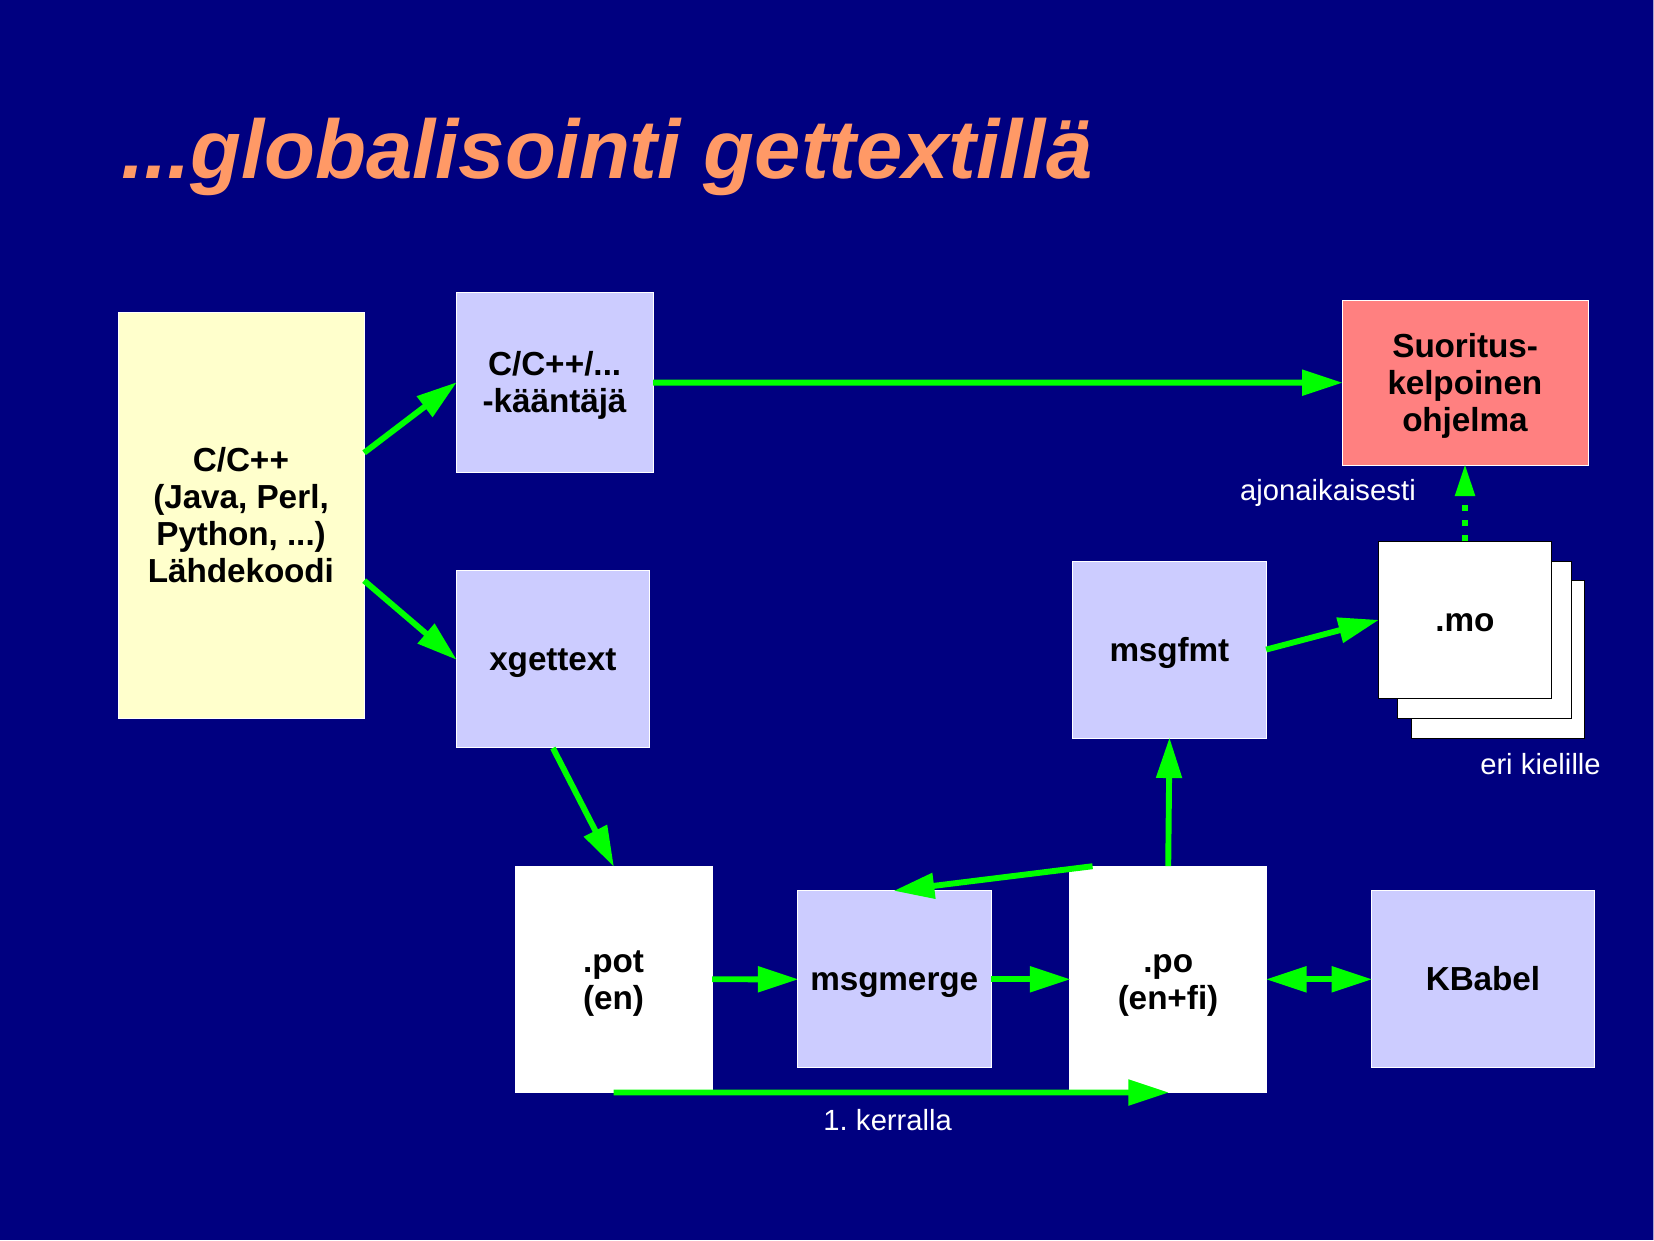

# ...globalisointi gettextillä
C/C++/...
-kääntäjä
Suoritus-
kelpoinen
ohjelma
C/C++
(Java, Perl,
Python, ...)
Lähdekoodi
ajonaikaisesti
.mo
msgfmt
.mo
xgettext
.mo
eri kielille
.pot
(en)
.po
(en+fi)
msgmerge
KBabel
1. kerralla